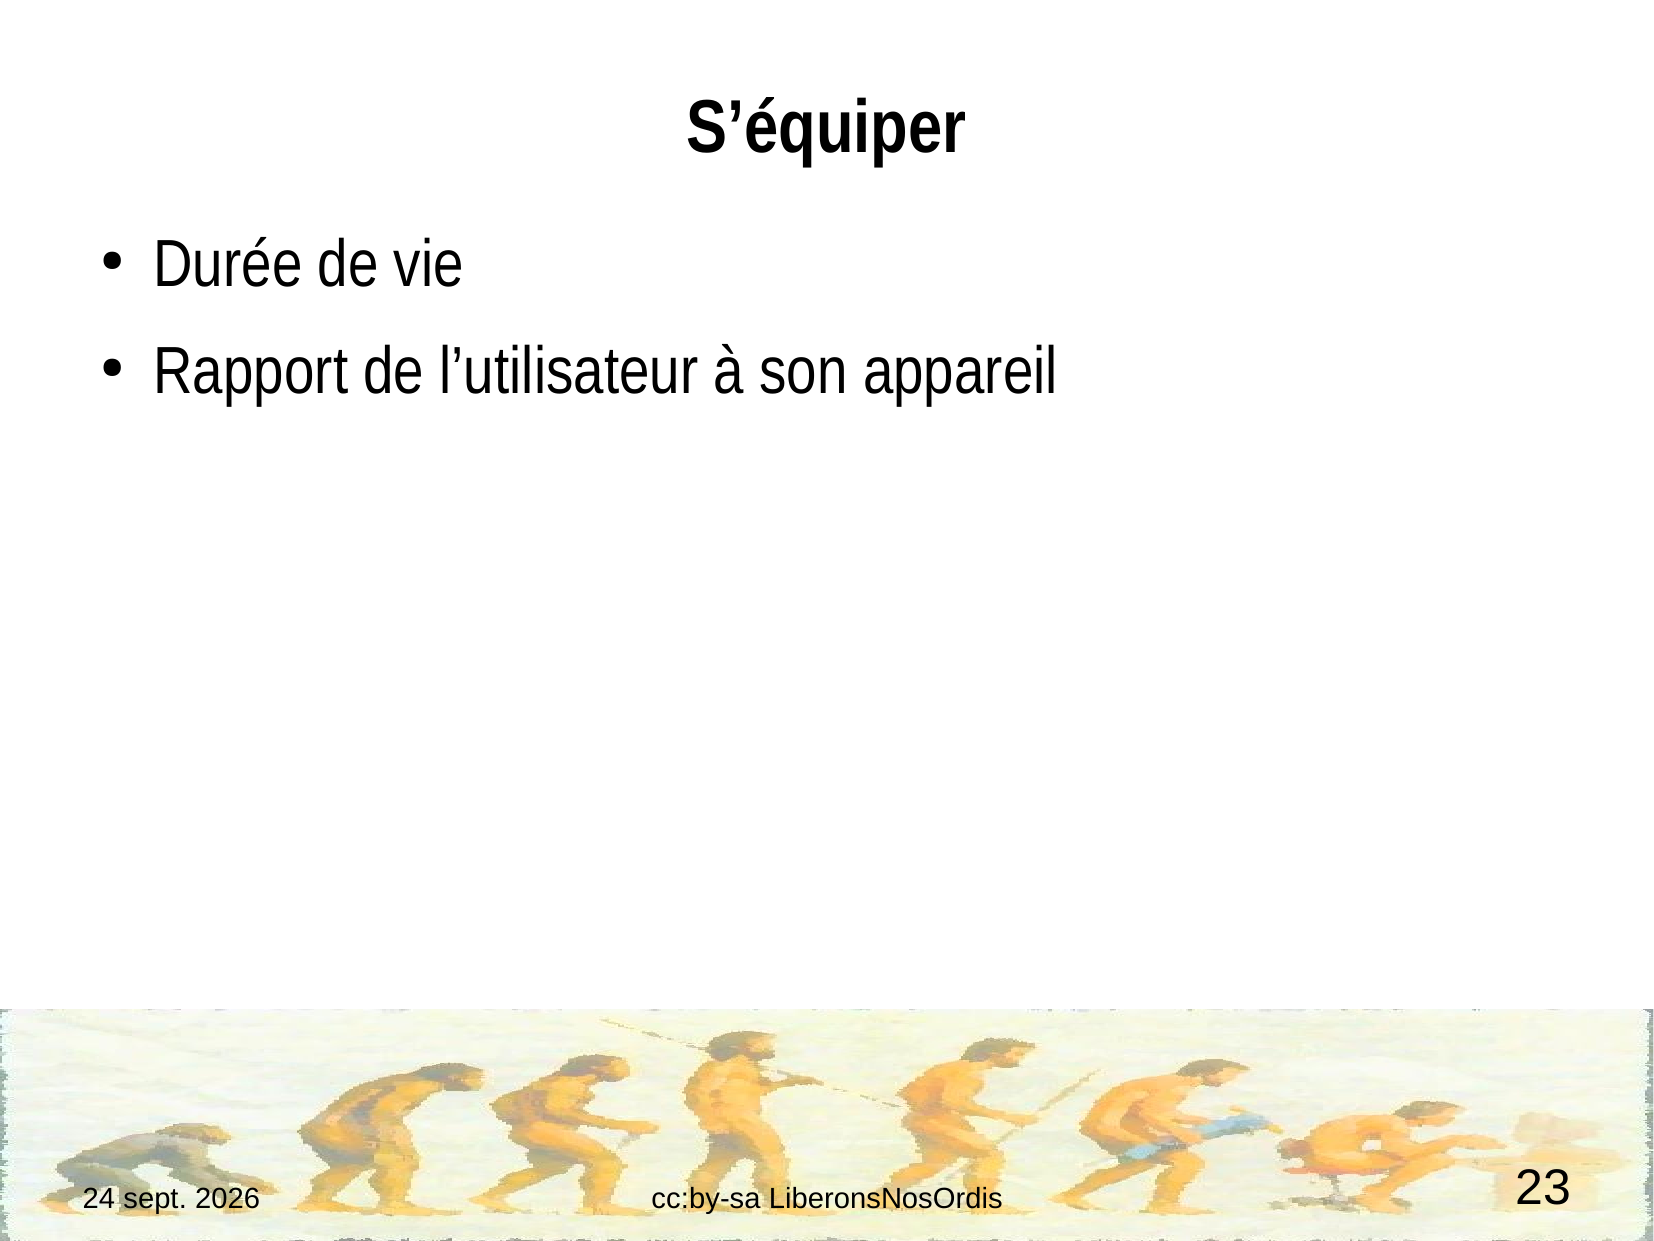

# S’équiper
Durée de vie
Rapport de l’utilisateur à son appareil
cc:by-sa LiberonsNosOrdis
23